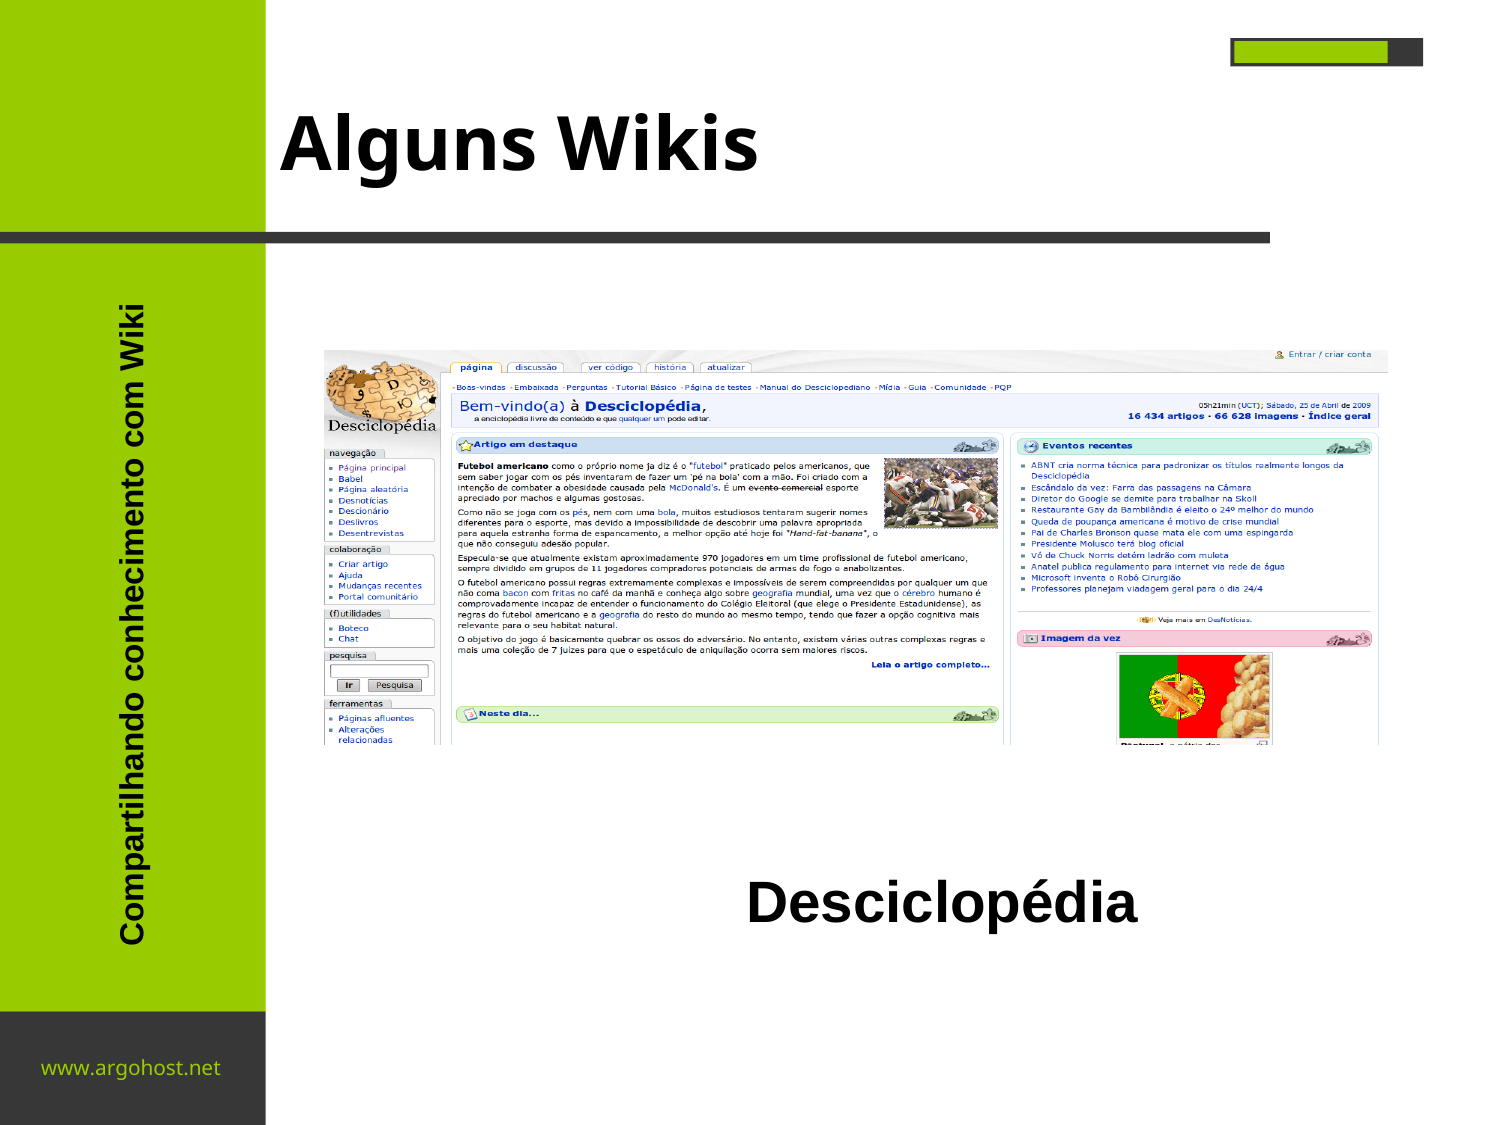

Alguns Wikis
Compartilhando conhecimento com Wiki
Desciclopédia
www.argohost.net